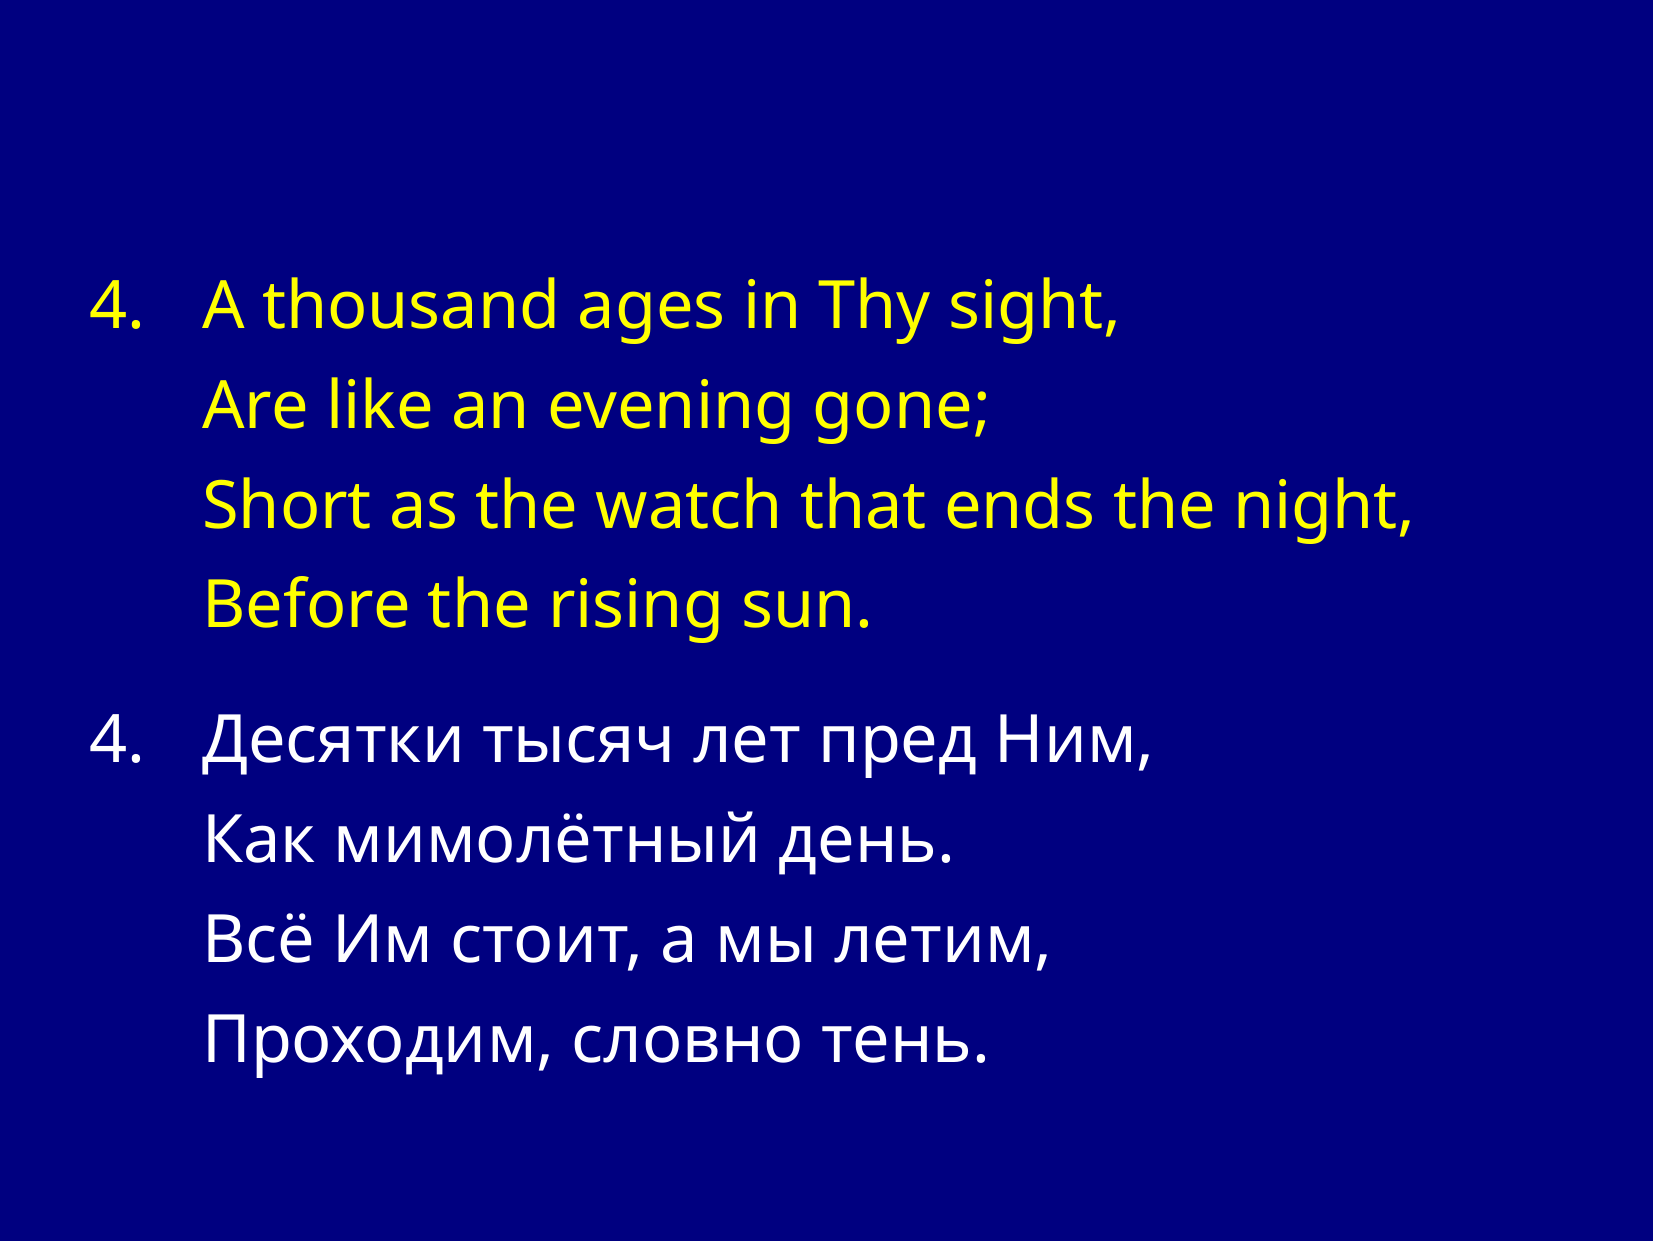

4.	A thousand ages in Thy sight,
	Are like an evening gone;
	Short as the watch that ends the night,
	Before the rising sun.
4.	Десятки тысяч лет пред Ним,
	Как мимолётный день.
	Всё Им стоит, а мы летим,
	Проходим, словно тень.